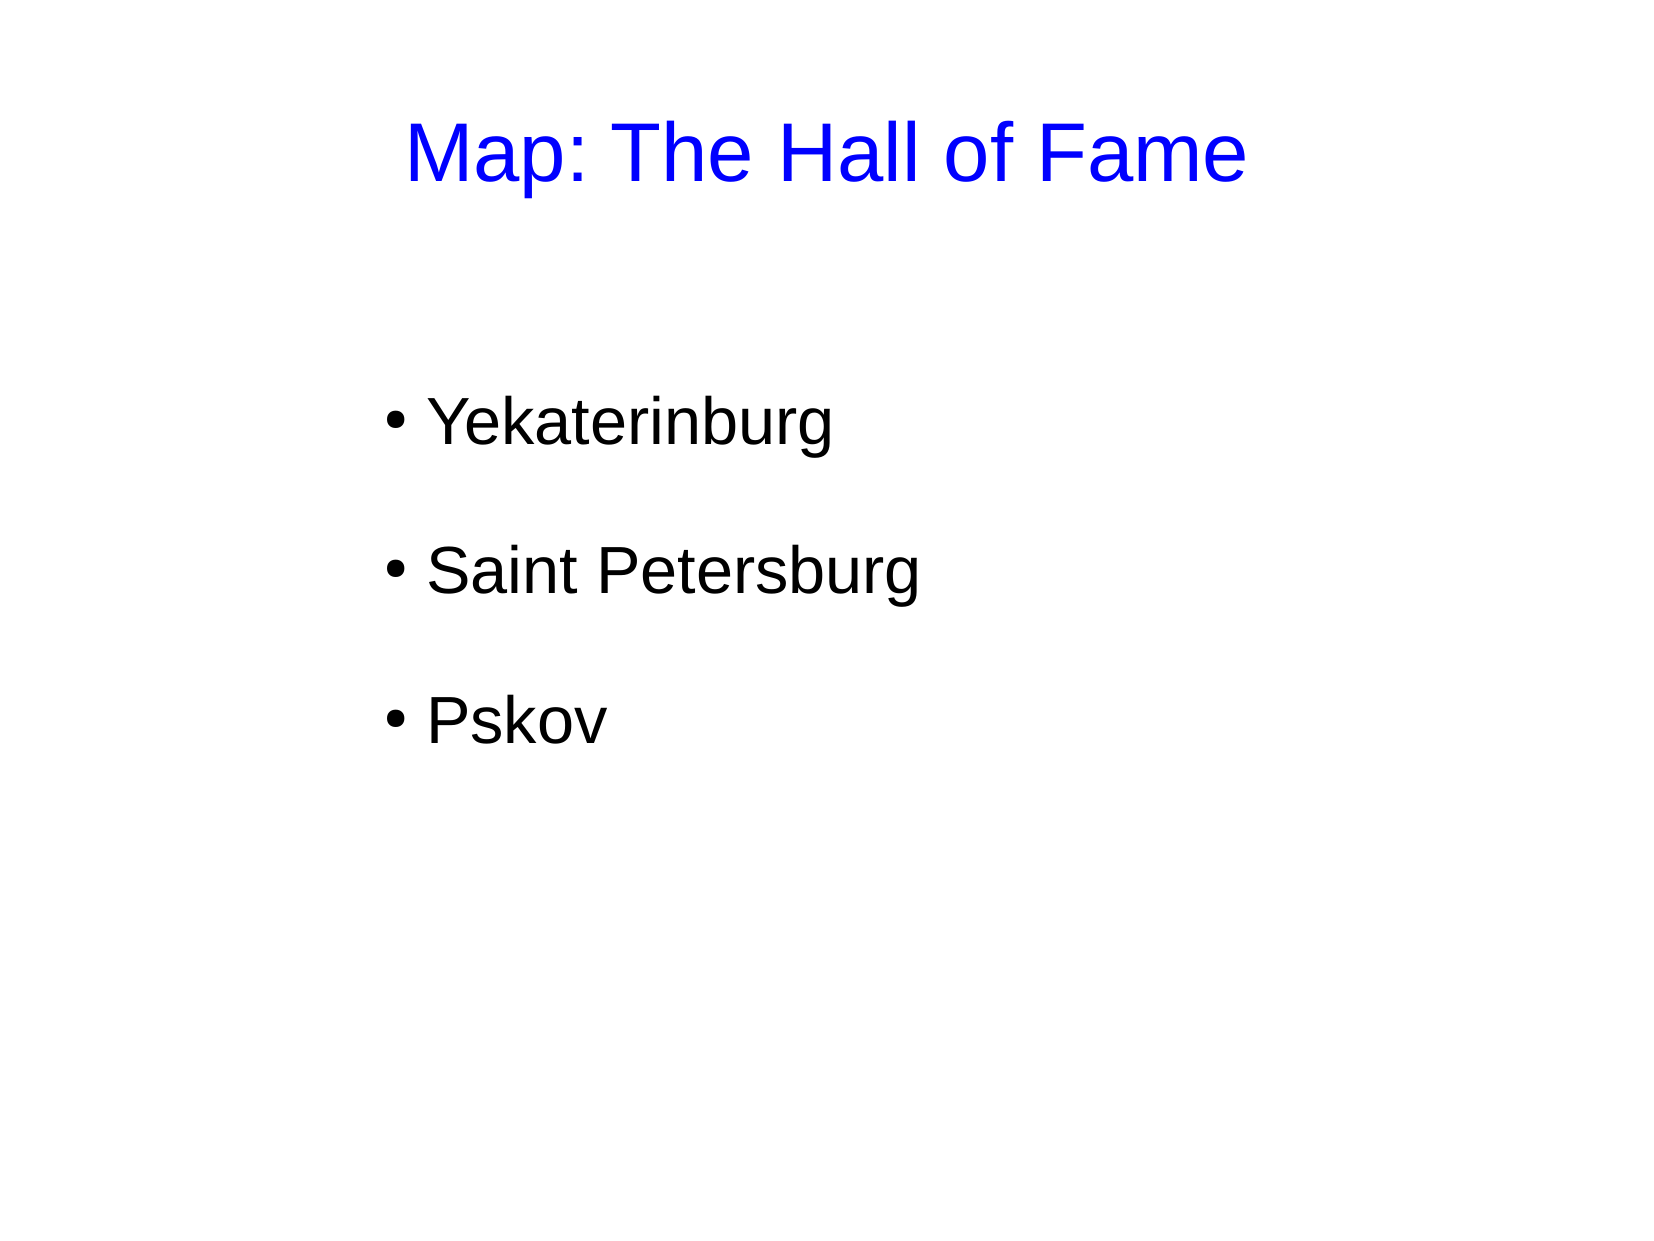

# Map: The Hall of Fame
 Yekaterinburg
 Saint Petersburg
 Pskov